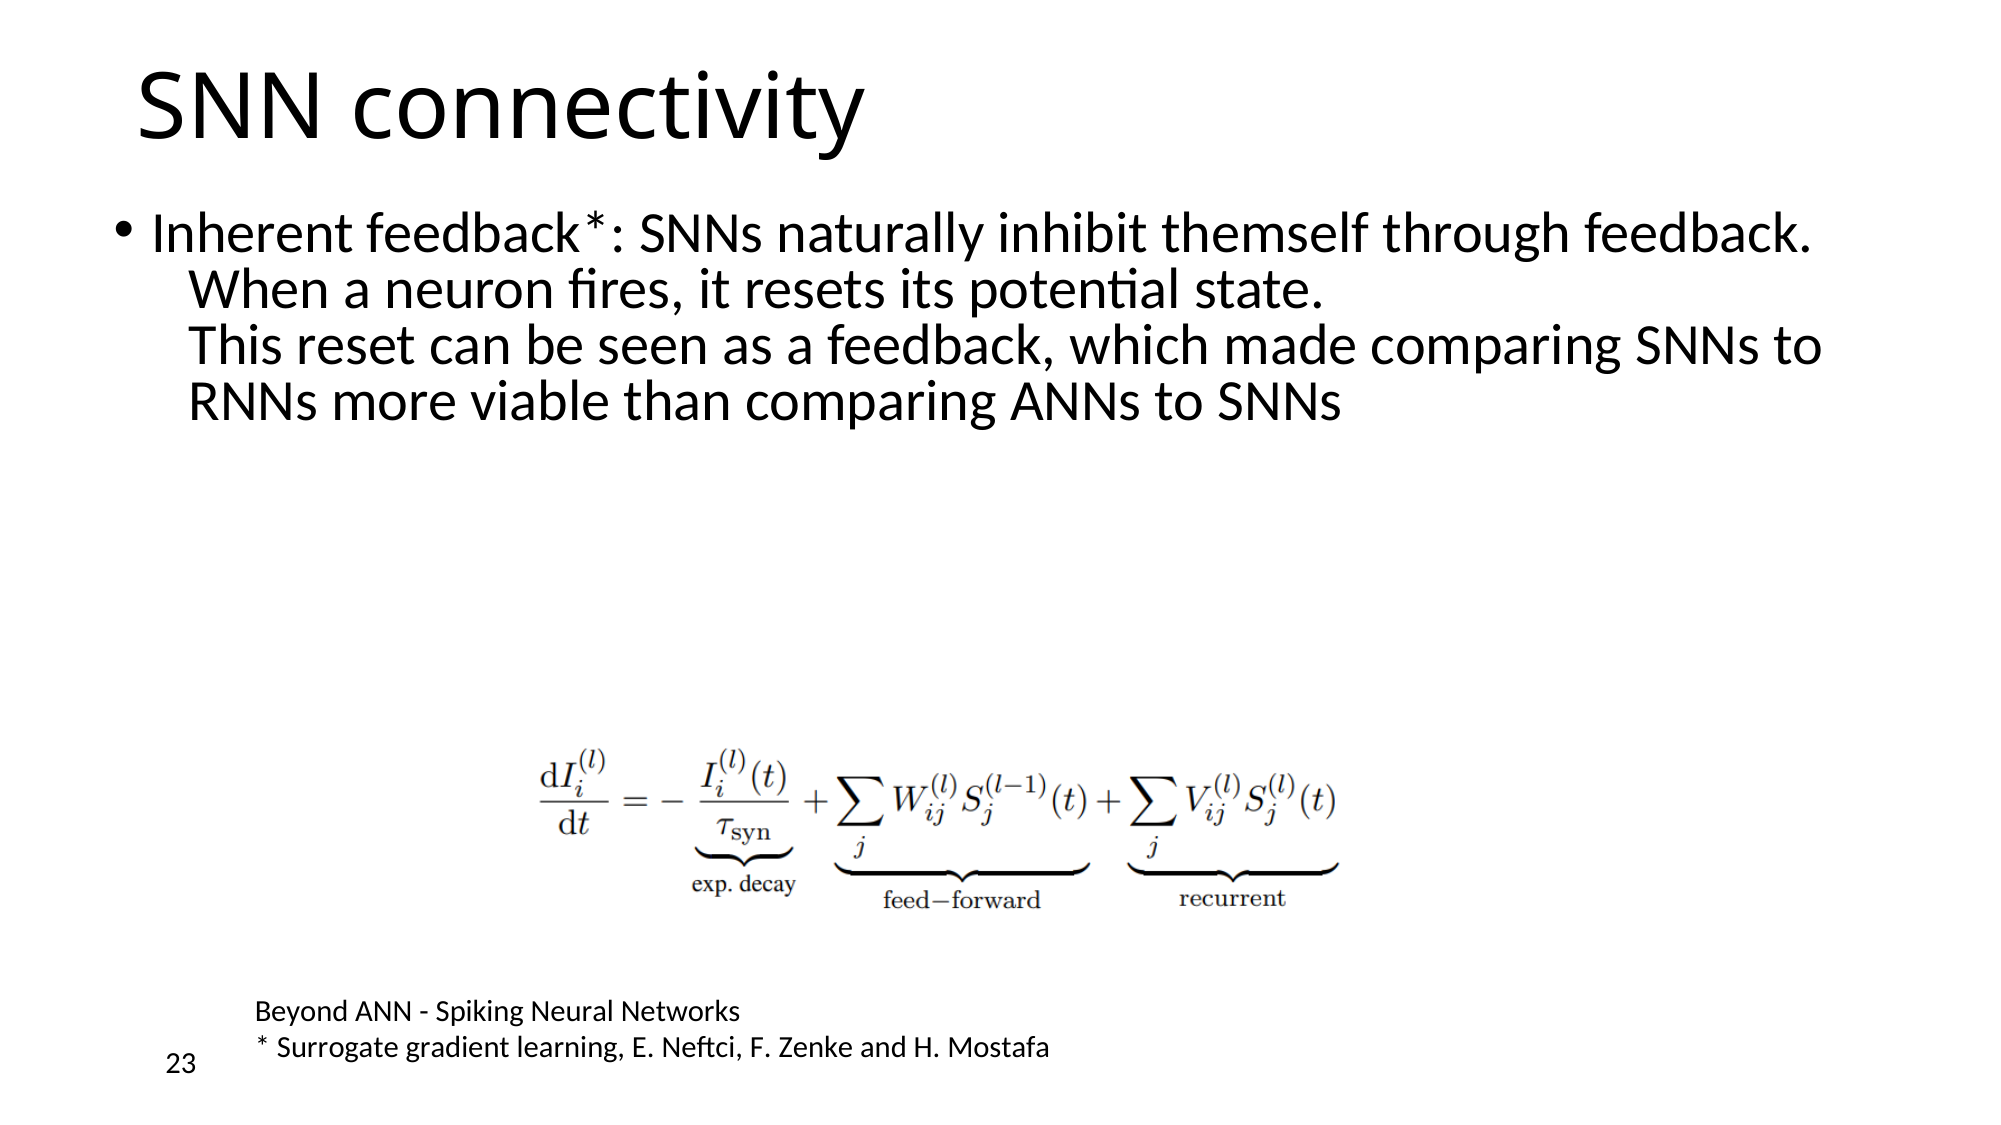

# SNN connectivity
Inherent feedback*: SNNs naturally inhibit themself through feedback. When a neuron fires, it resets its potential state.
This reset can be seen as a feedback, which made comparing SNNs to RNNs more viable than comparing ANNs to SNNs
Beyond ANN - Spiking Neural Networks
* Surrogate gradient learning, E. Neftci, F. Zenke and H. Mostafa